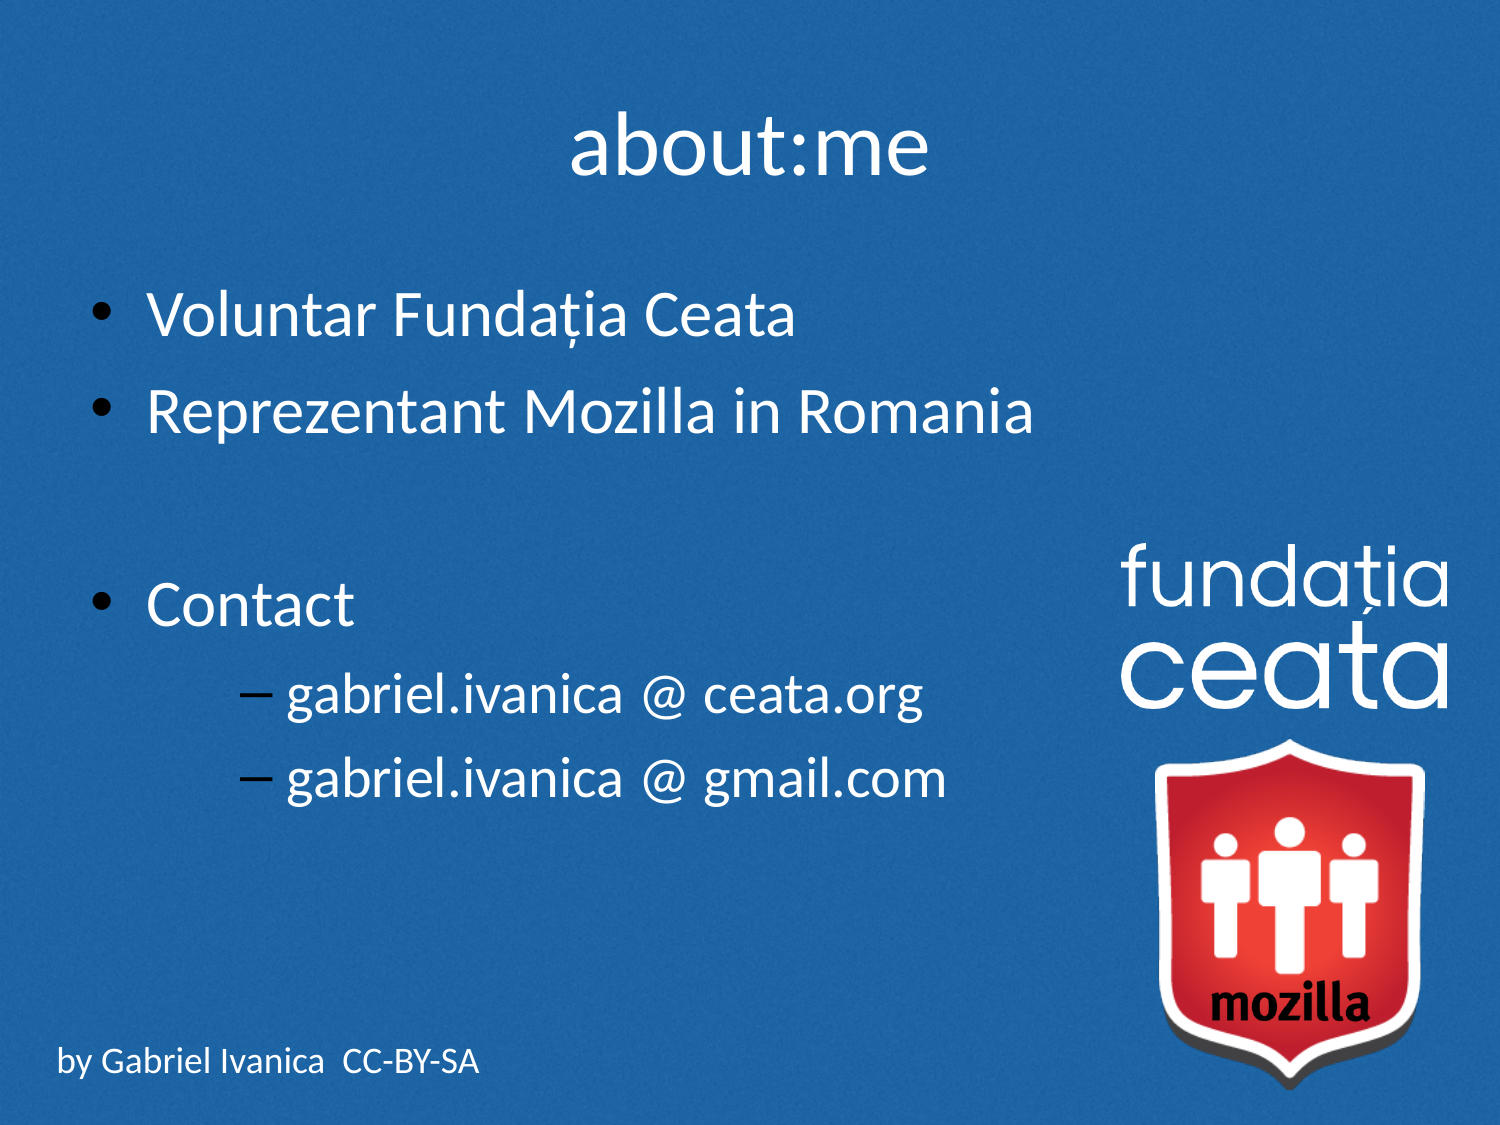

# about:me
Voluntar Fundația Ceata
Reprezentant Mozilla in Romania
Contact
gabriel.ivanica @ ceata.org
gabriel.ivanica @ gmail.com
by Gabriel Ivanica CC-BY-SA